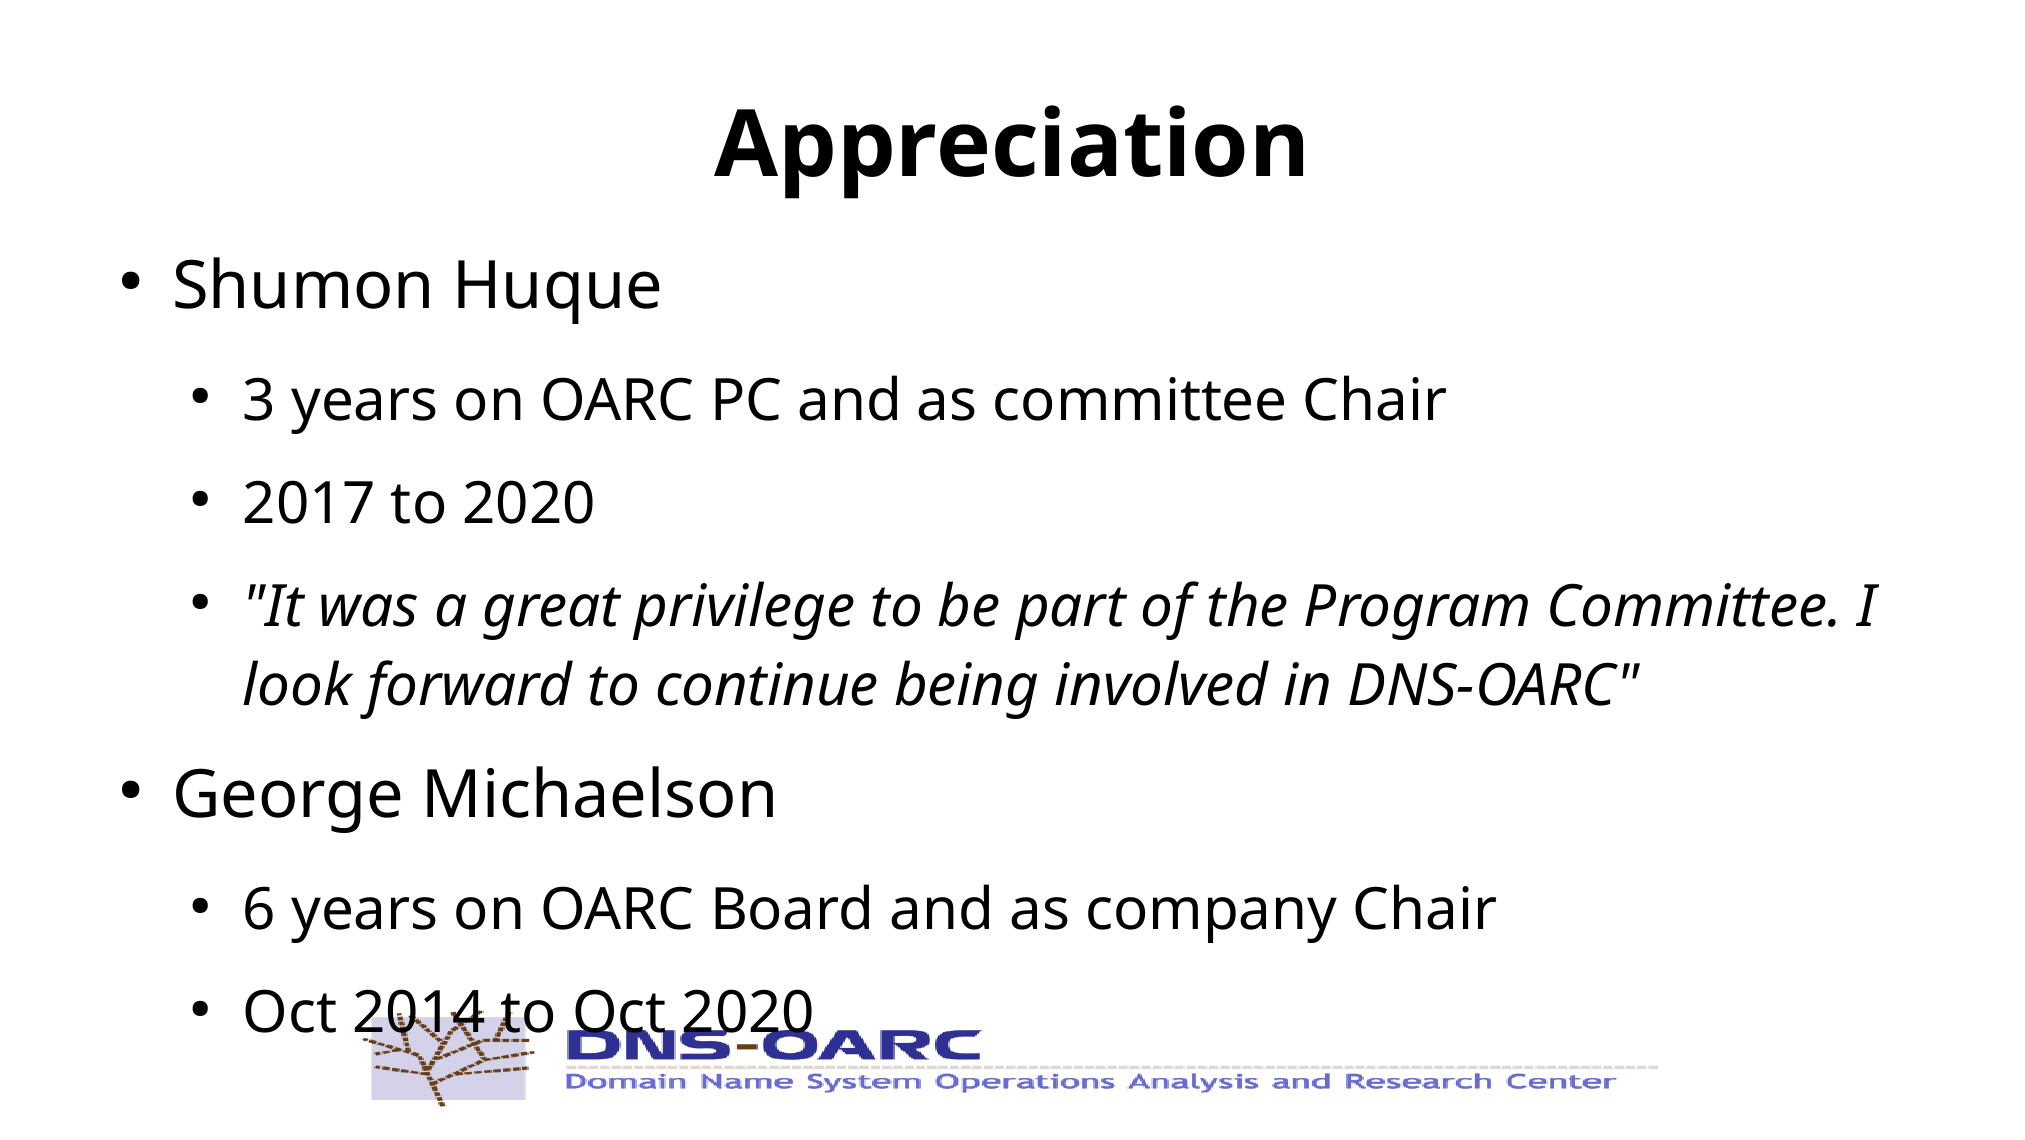

# Appreciation
Shumon Huque
3 years on OARC PC and as committee Chair
2017 to 2020
"It was a great privilege to be part of the Program Committee. I look forward to continue being involved in DNS-OARC"
George Michaelson
6 years on OARC Board and as company Chair
Oct 2014 to Oct 2020